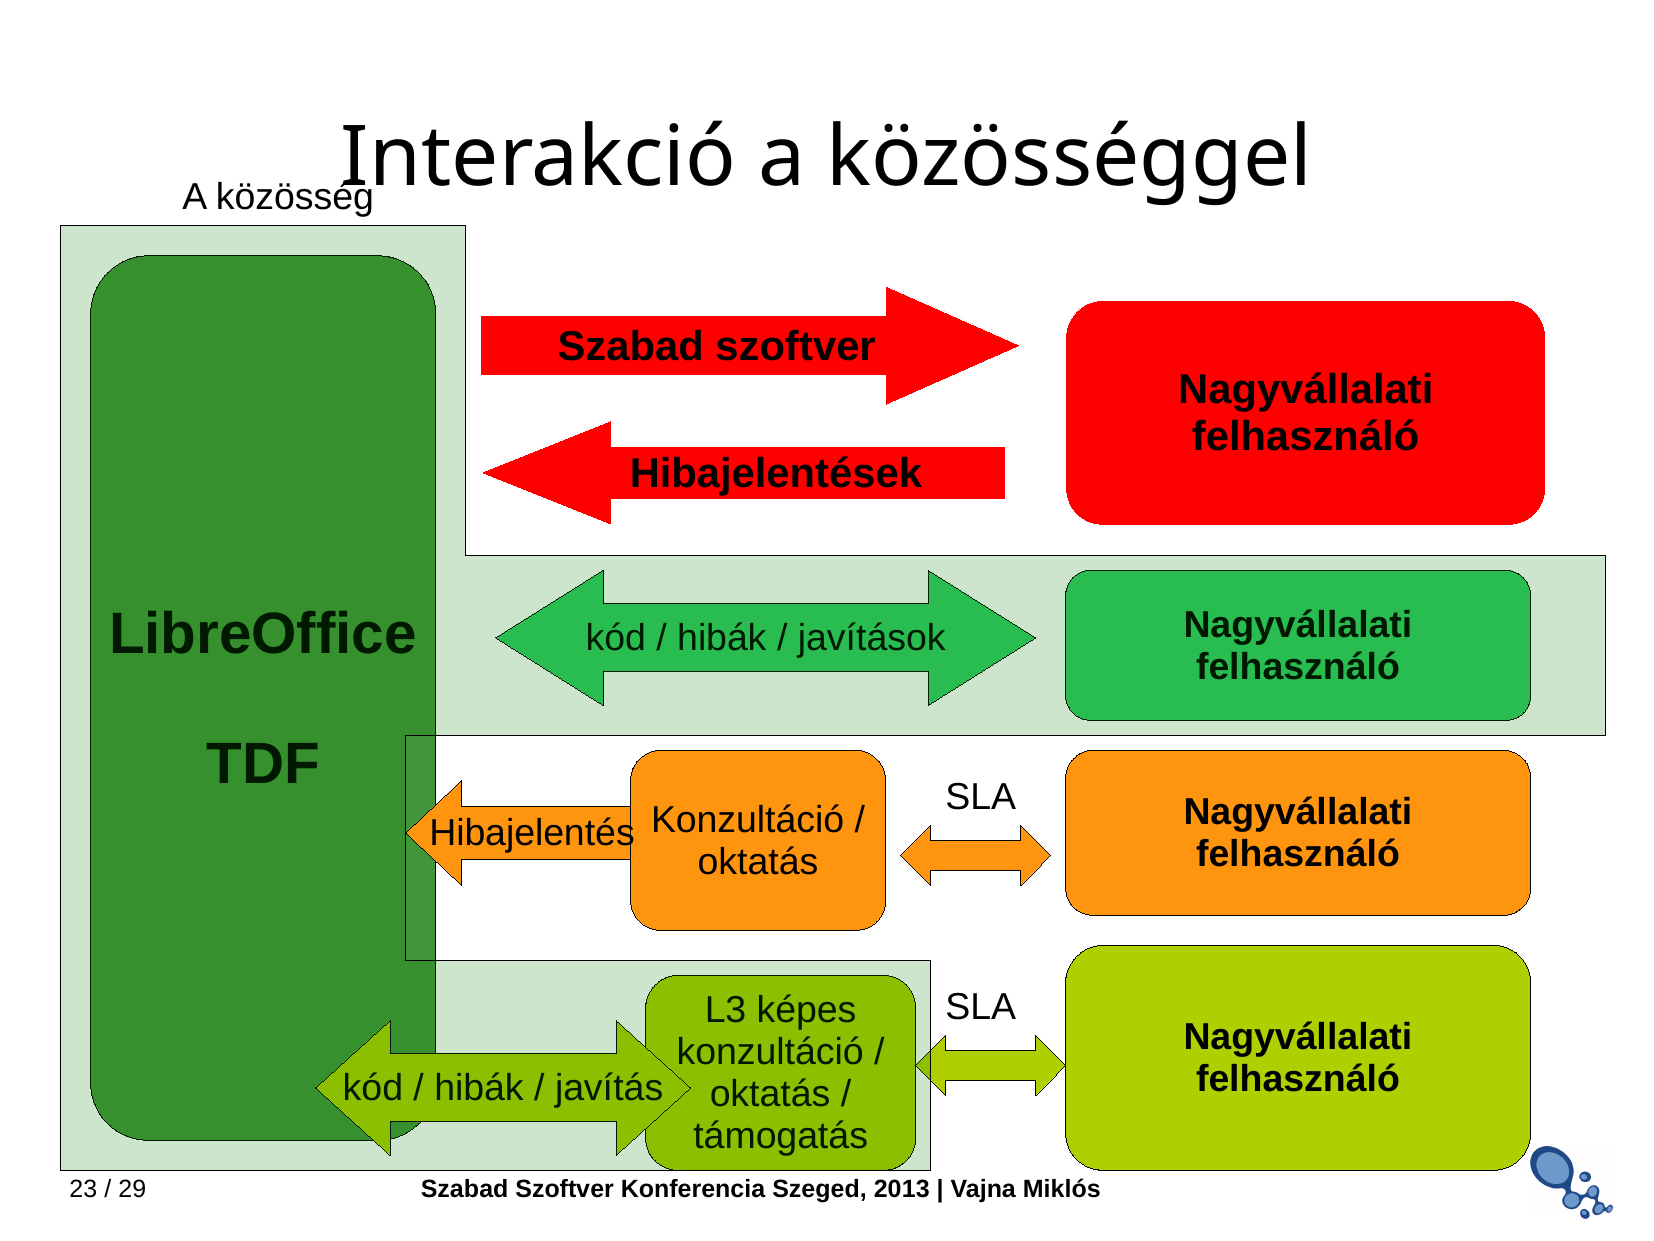

# Interakció a közösséggel
A közösség
LibreOffice
TDF
Szabad szoftver
Nagyvállalati
felhasználó
Hibajelentések
kód / hibák / javítások
Nagyvállalati
felhasználó
Konzultáció /
oktatás
Nagyvállalati
felhasználó
SLA
Hibajelentés
Nagyvállalati
felhasználó
L3 képes
konzultáció /
oktatás /
támogatás
SLA
kód / hibák / javítás